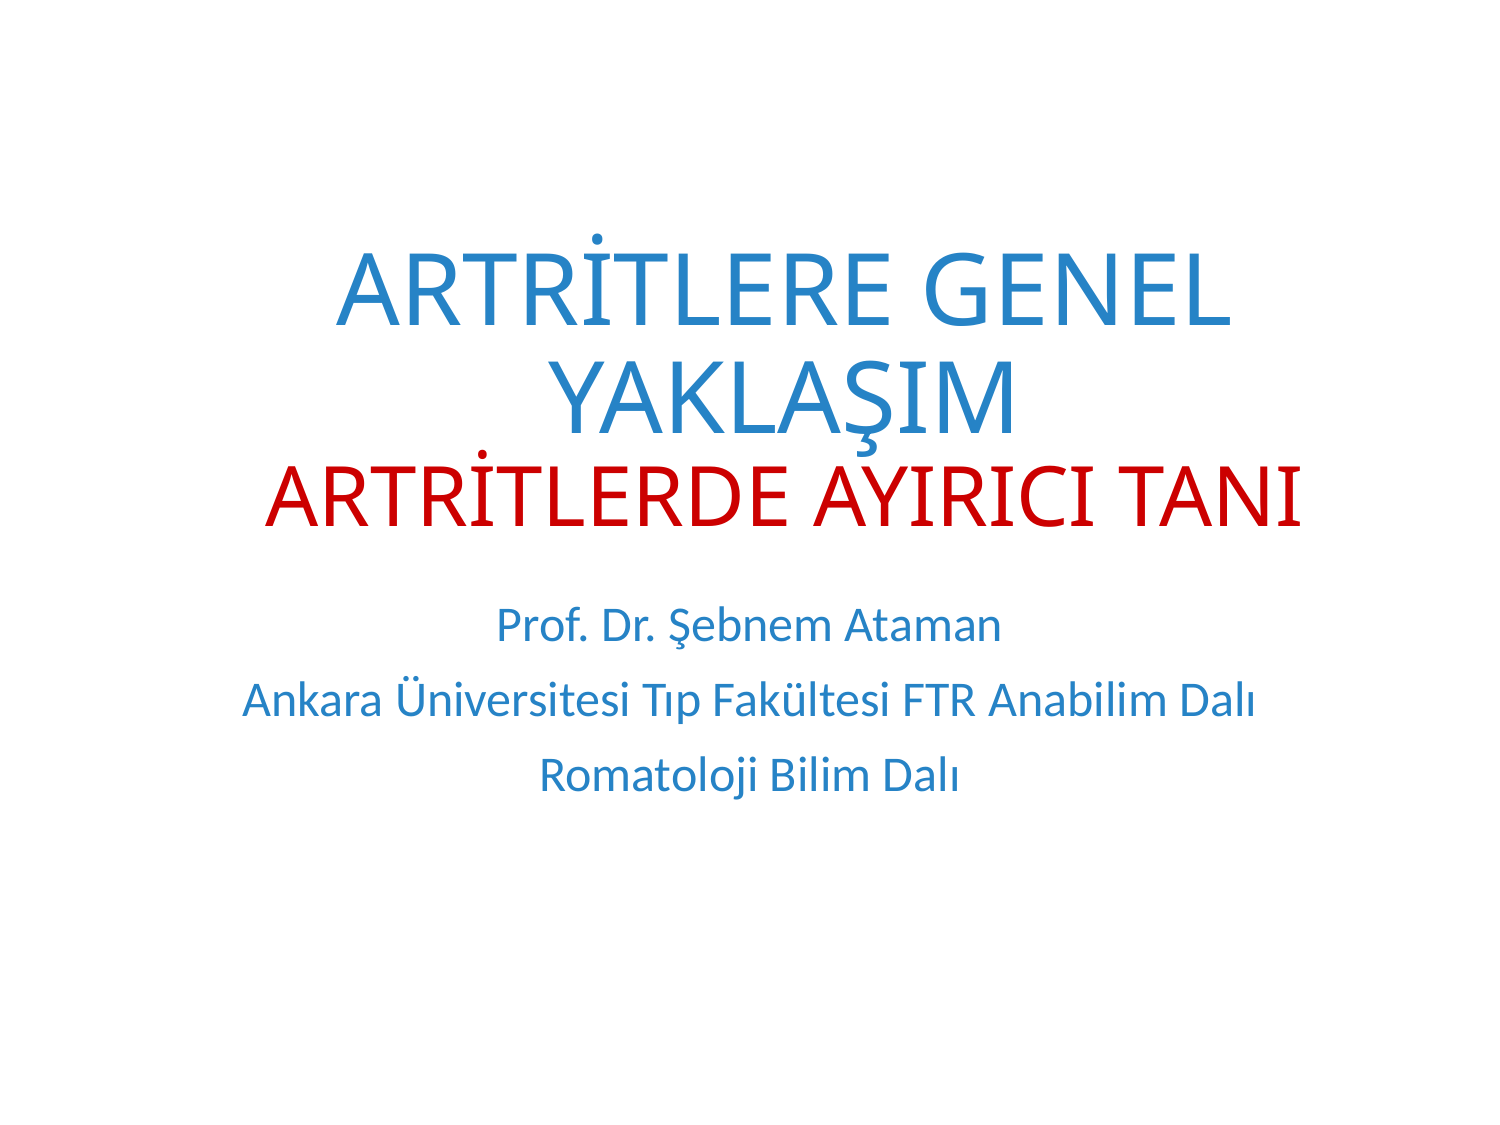

# ARTRİTLERE GENEL YAKLAŞIM ARTRİTLERDE AYIRICI TANI
Prof. Dr. Şebnem Ataman
Ankara Üniversitesi Tıp Fakültesi FTR Anabilim Dalı
Romatoloji Bilim Dalı